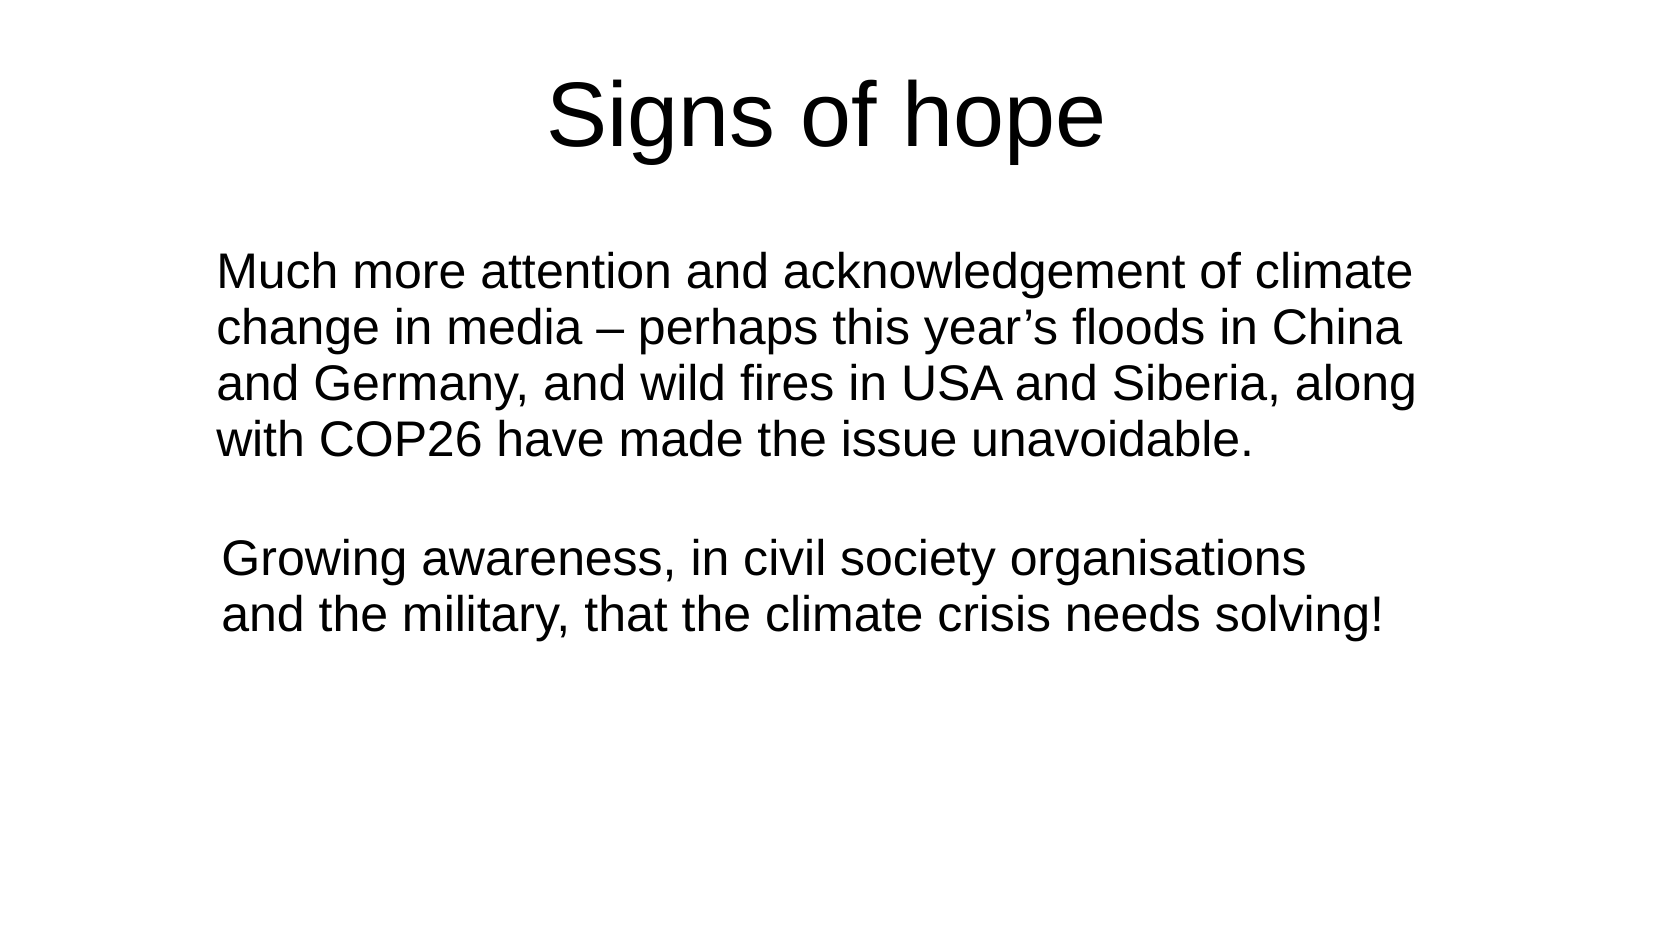

# Signs of hope
Much more attention and acknowledgement of climate
change in media – perhaps this year’s floods in China
and Germany, and wild fires in USA and Siberia, along
with COP26 have made the issue unavoidable.
Growing awareness, in civil society organisations
and the military, that the climate crisis needs solving!